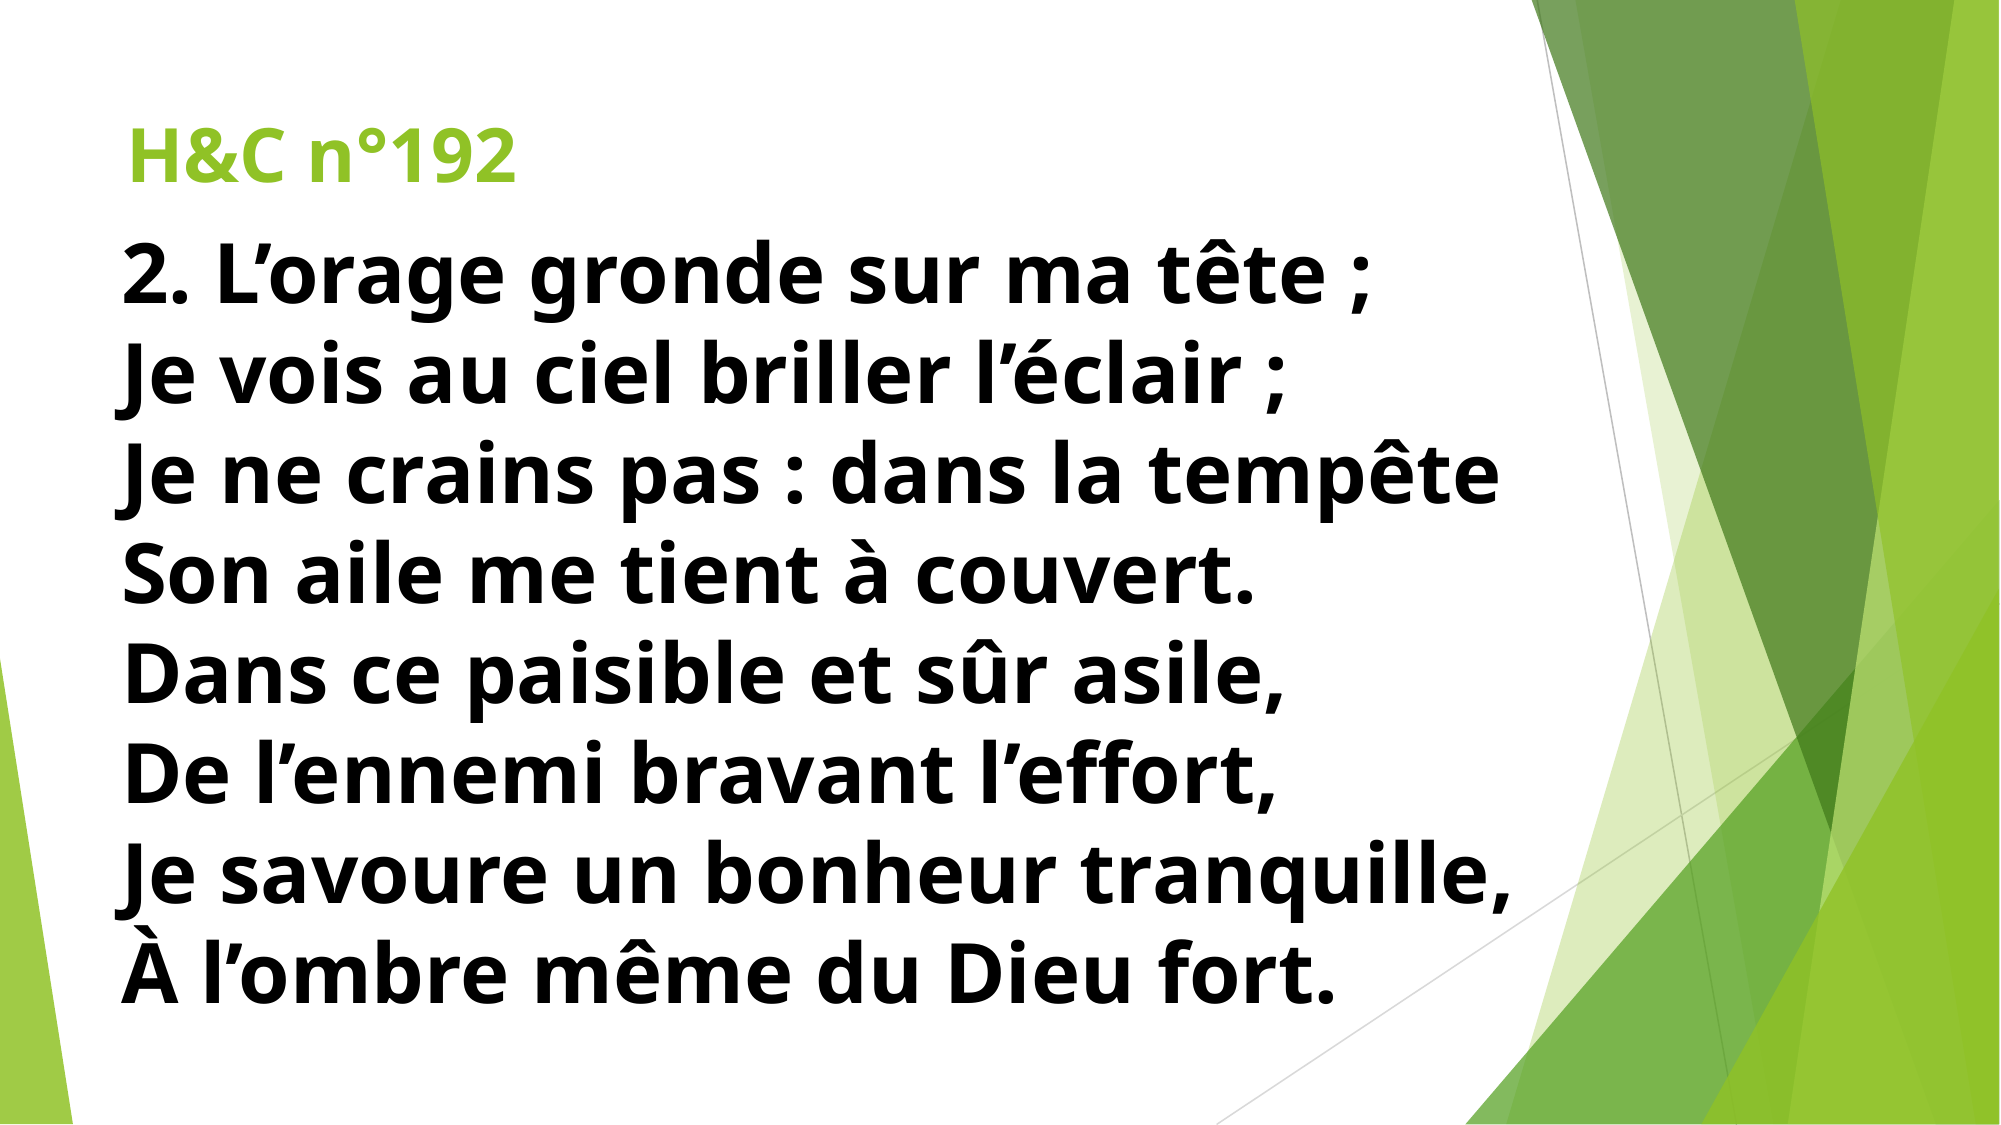

H&C n°192
2. L’orage gronde sur ma tête ;
Je vois au ciel briller l’éclair ;
Je ne crains pas : dans la tempête
Son aile me tient à couvert.
Dans ce paisible et sûr asile,
De l’ennemi bravant l’effort,
Je savoure un bonheur tranquille,
À l’ombre même du Dieu fort.